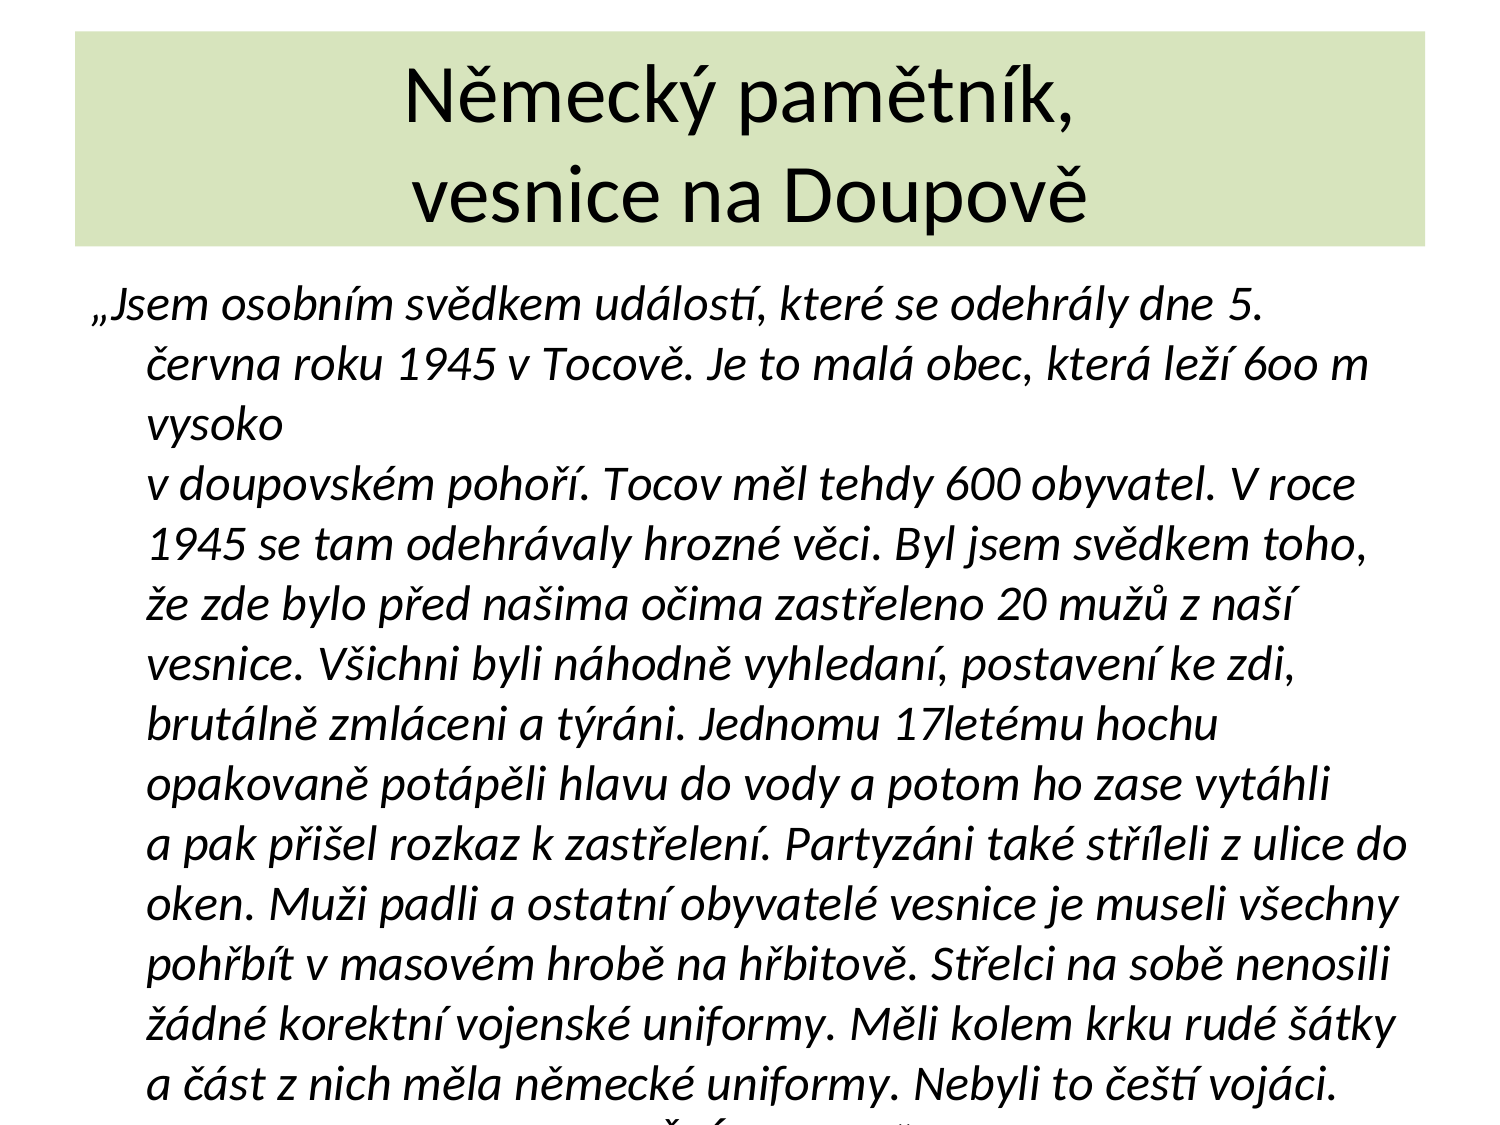

# Německý pamětník, vesnice na Doupově
„Jsem osobním svědkem událostí, které se odehrály dne 5. června roku 1945 v Tocově. Je to malá obec, která leží 6oo m vysoko
v doupovském pohoří. Tocov měl tehdy 600 obyvatel. V roce 1945 se tam odehrávaly hrozné věci. Byl jsem svědkem toho, že zde bylo před našima očima zastřeleno 20 mužů z naší vesnice. Všichni byli náhodně vyhledaní, postavení ke zdi, brutálně zmláceni a týráni. Jednomu 17letému hochu opakovaně potápěli hlavu do vody a potom ho zase vytáhli
a pak přišel rozkaz k zastřelení. Partyzáni také stříleli z ulice do oken. Muži padli a ostatní obyvatelé vesnice je museli všechny pohřbít v masovém hrobě na hřbitově. Střelci na sobě nenosili žádné korektní vojenské uniformy. Měli kolem krku rudé šátky a část z nich měla německé uniformy. Nebyli to čeští vojáci. Sami se nazývali REVOLUČNÍ GARDY.“
.